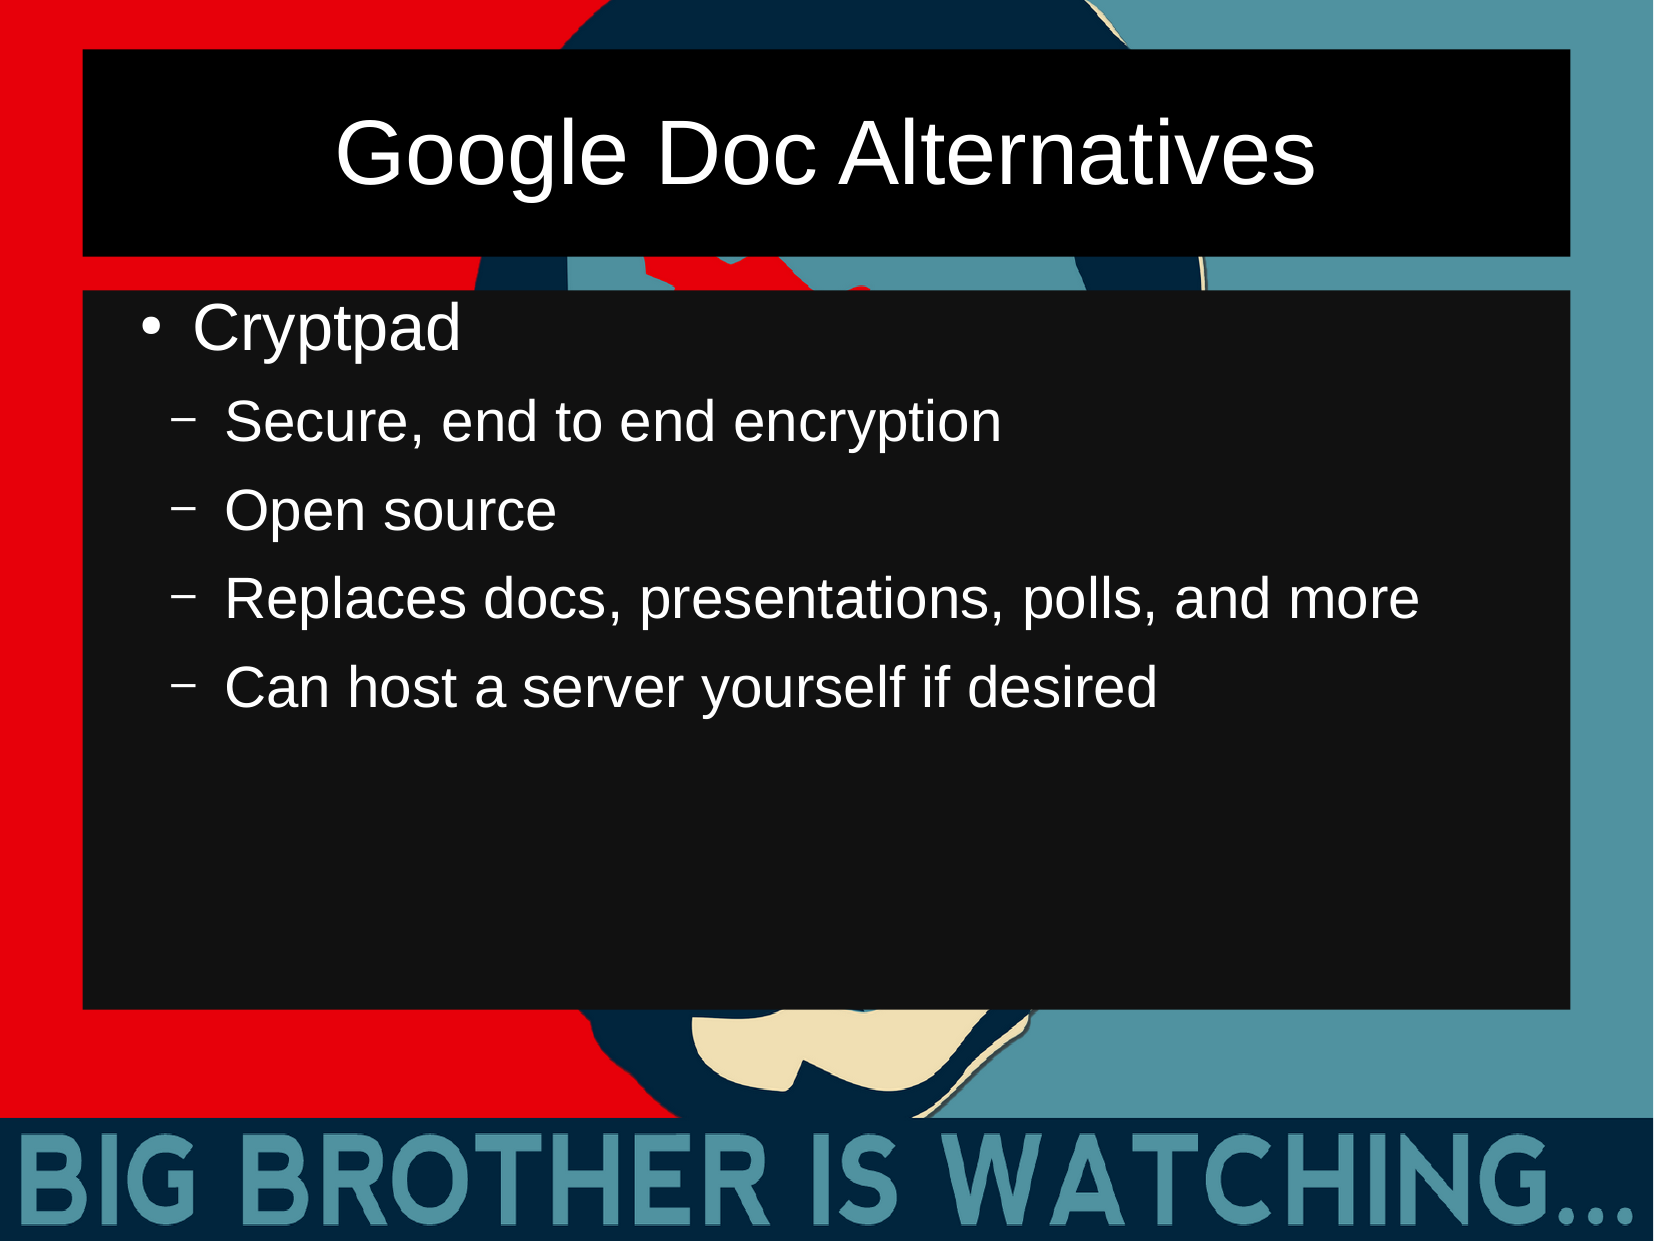

# Google Doc Alternatives
Cryptpad
Secure, end to end encryption
Open source
Replaces docs, presentations, polls, and more
Can host a server yourself if desired